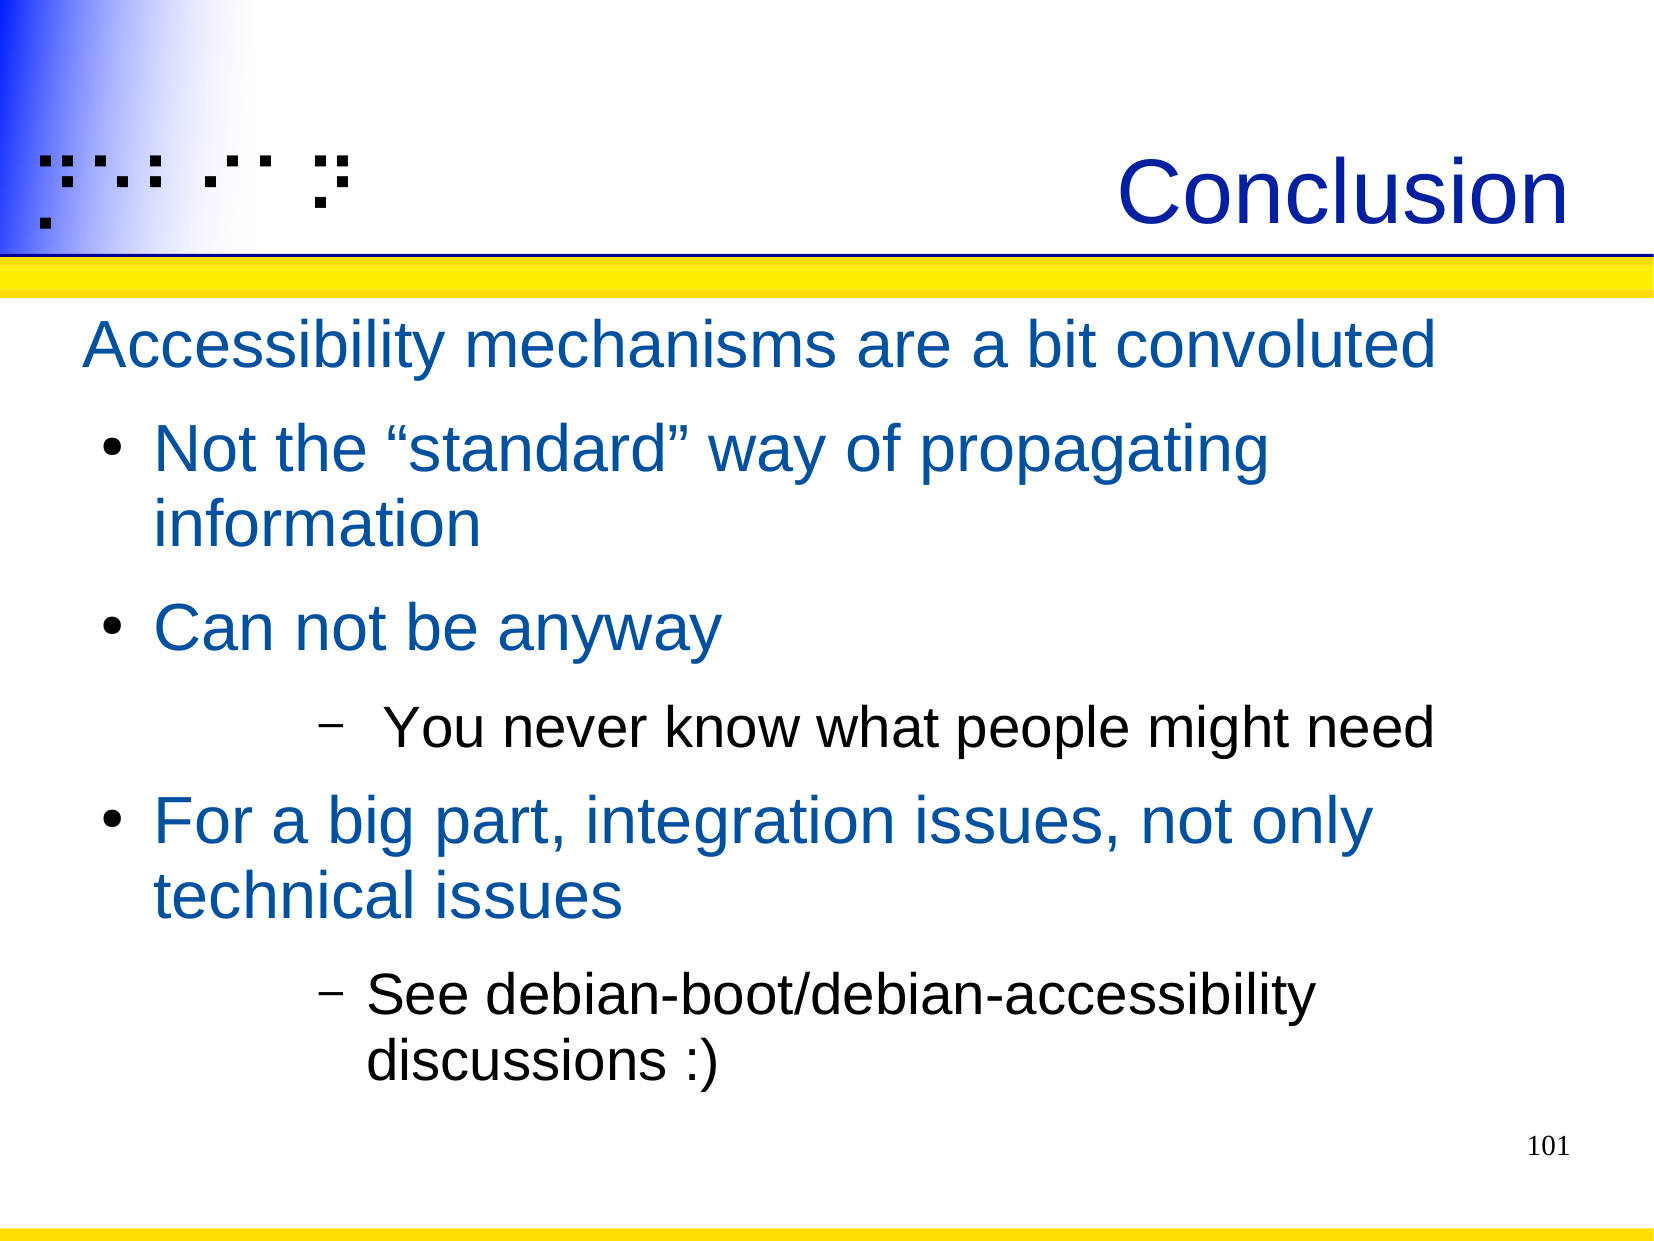

# Conclusion
Accessibility mechanisms are a bit convoluted
Not the “standard” way of propagating information
Can not be anyway
 You never know what people might need
For a big part, integration issues, not only technical issues
See debian-boot/debian-accessibility discussions :)
101